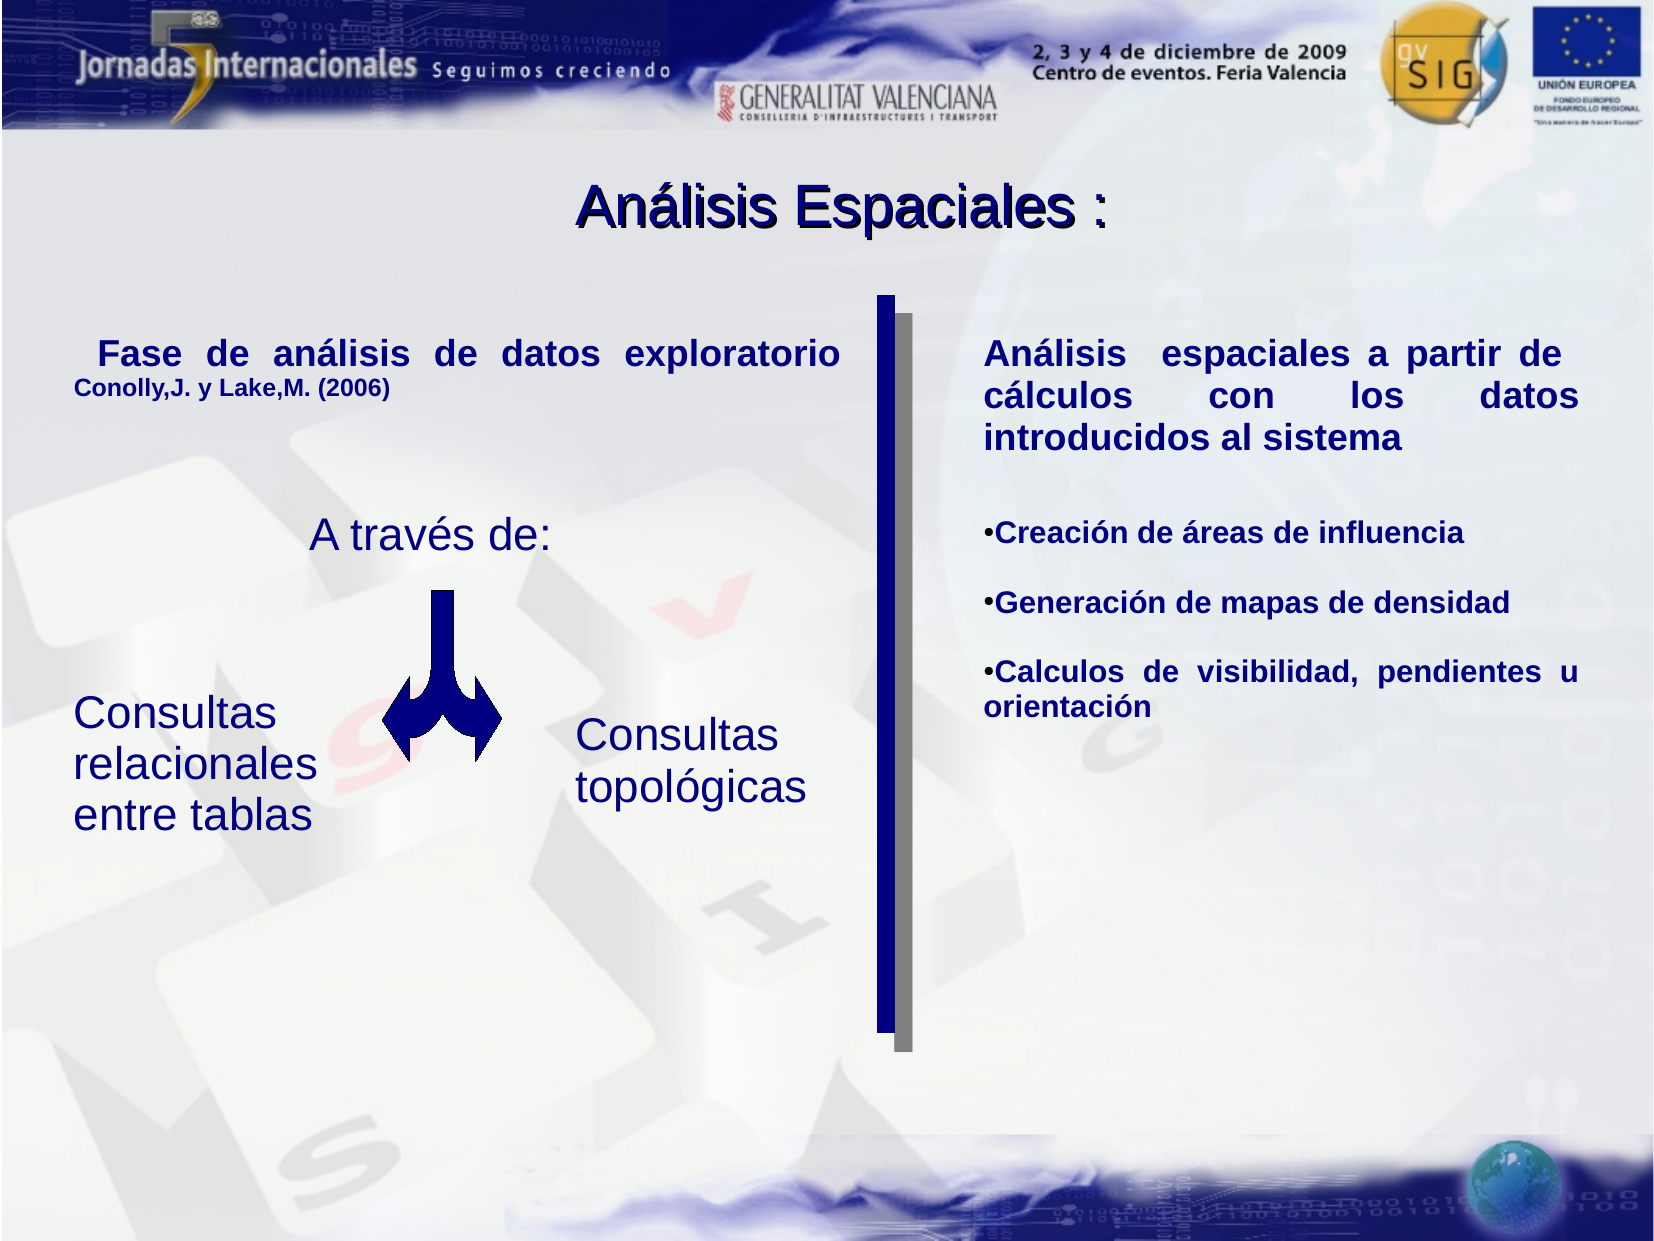

Análisis Espaciales :
 Fase de análisis de datos exploratorio Conolly,J. y Lake,M. (2006)
Análisis espaciales a partir de cálculos con los datos introducidos al sistema
A través de:
Creación de áreas de influencia
Generación de mapas de densidad
Calculos de visibilidad, pendientes u orientación
Consultas relacionales entre tablas
Consultas topológicas